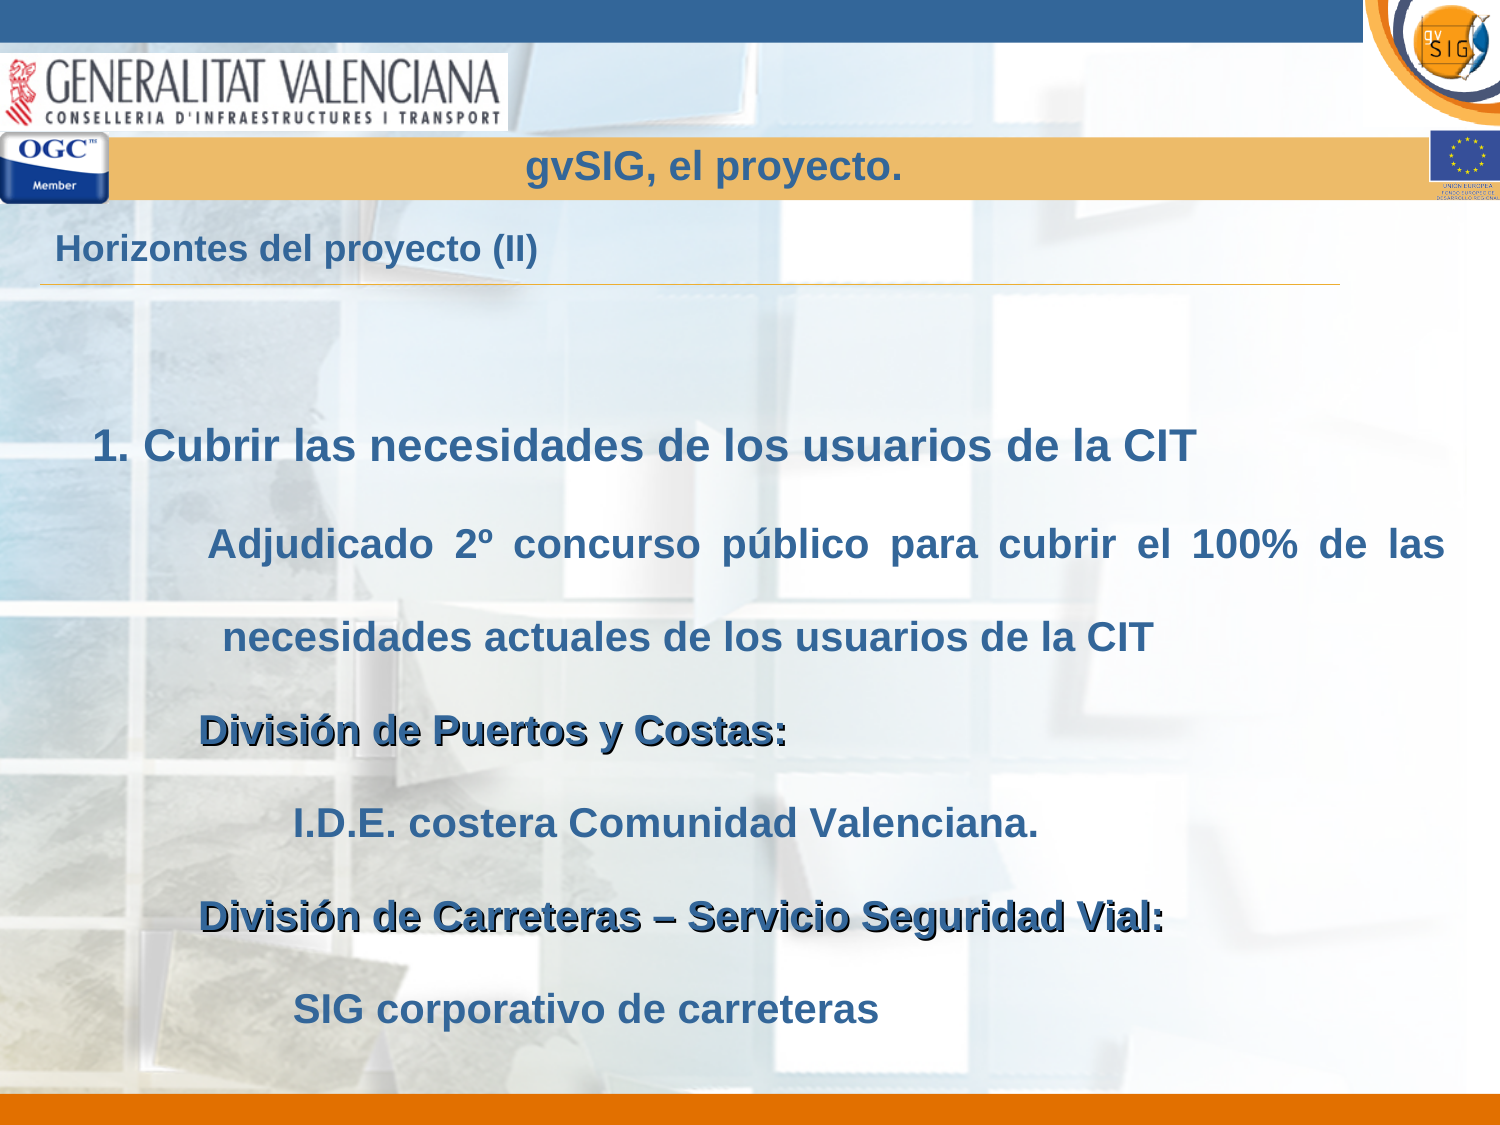

gvSIG, el proyecto.
Horizontes del proyecto (II)
 1. Cubrir las necesidades de los usuarios de la CIT
 Adjudicado 2º concurso público para cubrir el 100% de las necesidades actuales de los usuarios de la CIT
 División de Puertos y Costas:
	I.D.E. costera Comunidad Valenciana.
 División de Carreteras – Servicio Seguridad Vial:
	SIG corporativo de carreteras